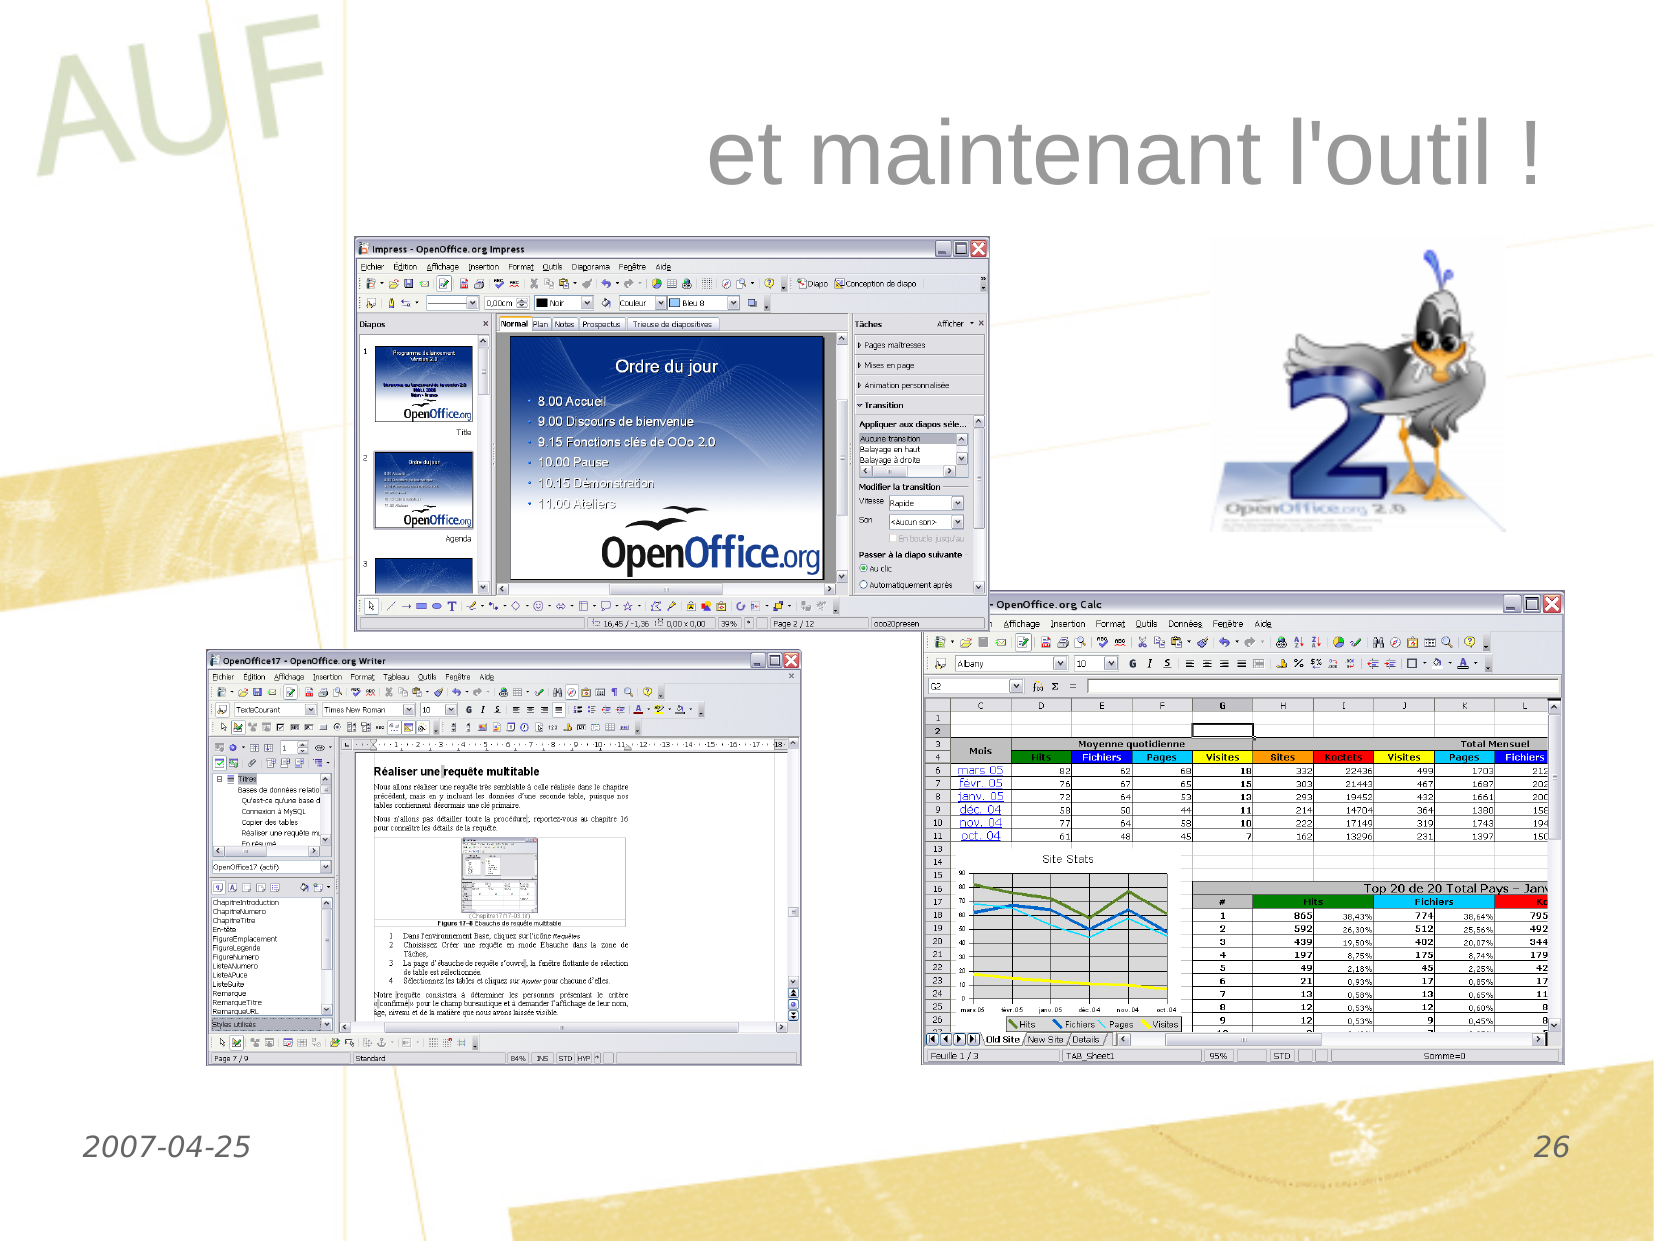

# et maintenant l'outil !
2007-04-25
26